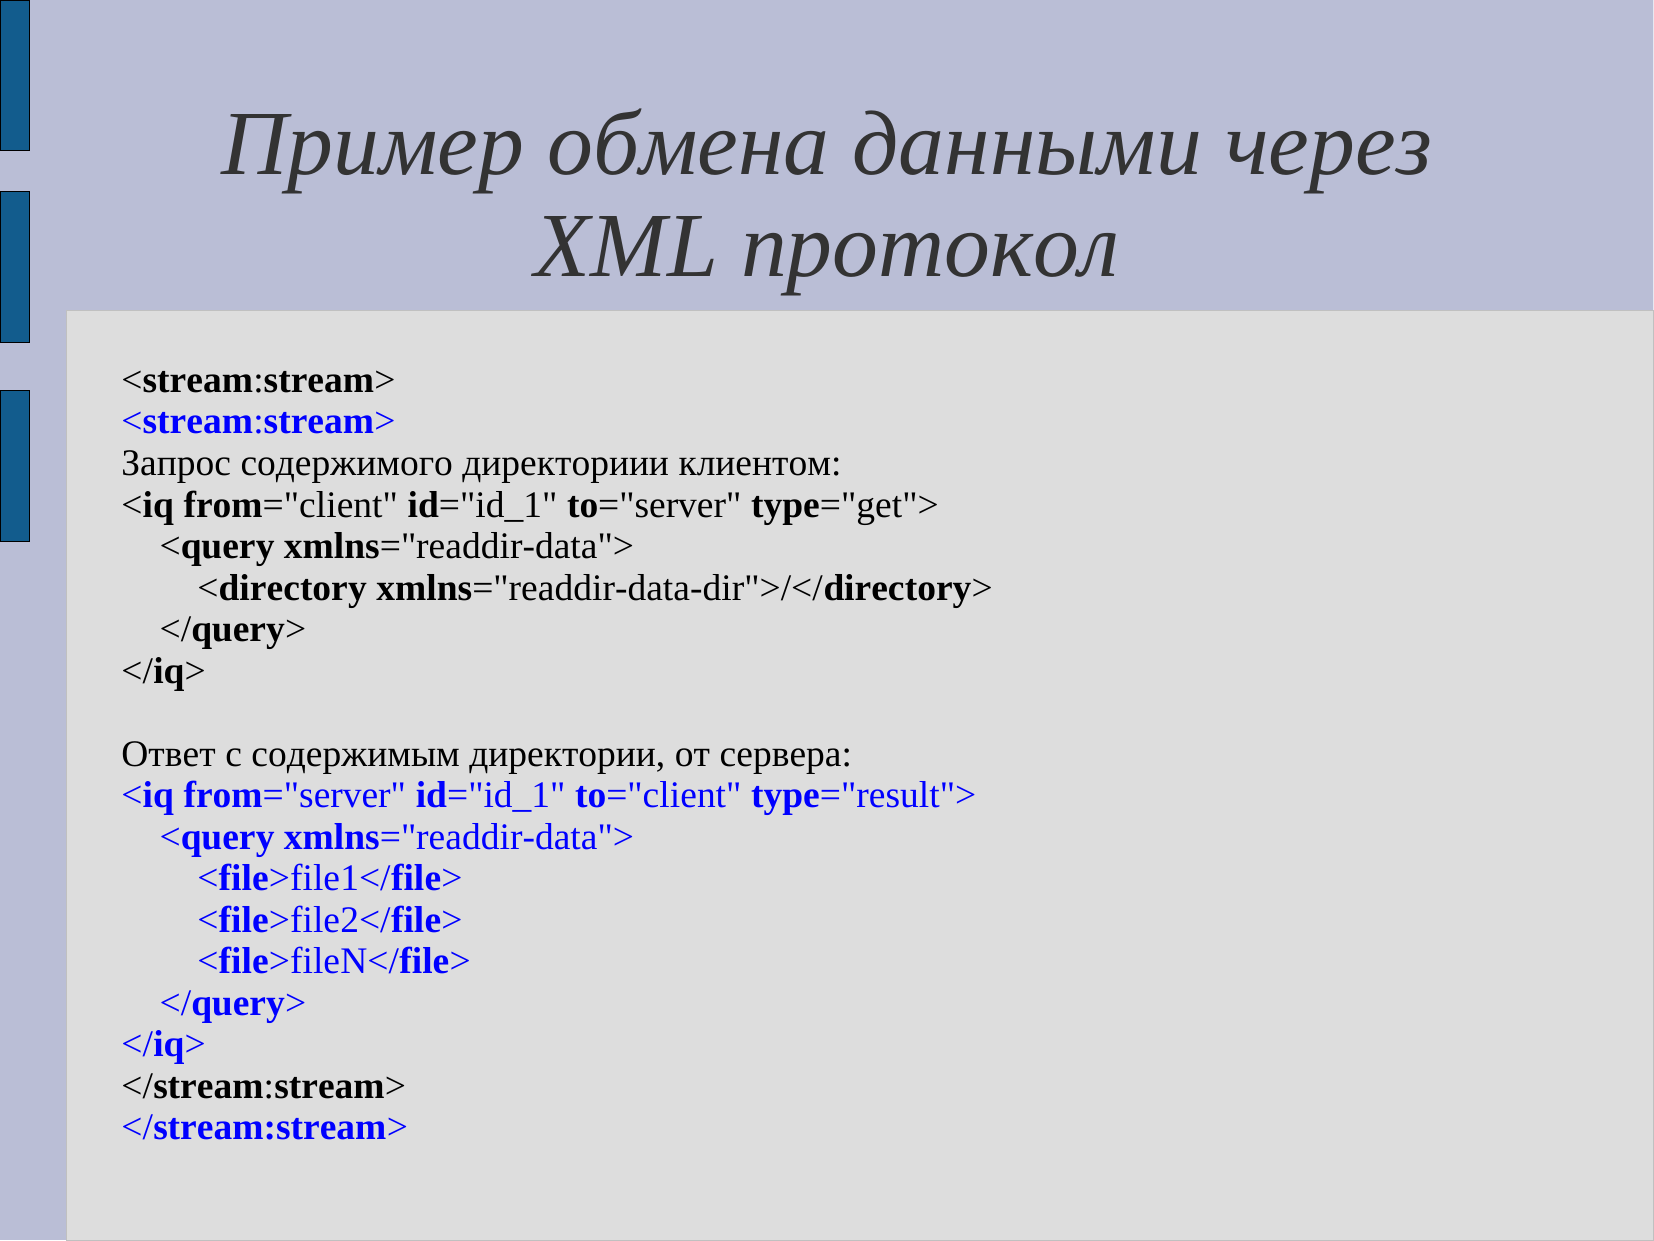

# Пример обмена данными через XML протокол
<stream:stream>
<stream:stream>
Запрос содержимого директориии клиентом:
<iq from="client" id="id_1" to="server" type="get">
 <query xmlns="readdir-data">
 <directory xmlns="readdir-data-dir">/</directory>
 </query>
</iq>
Ответ с содержимым директории, от сервера:
<iq from="server" id="id_1" to="client" type="result">
 <query xmlns="readdir-data">
 <file>file1</file>
 <file>file2</file>
 <file>fileN</file>
 </query>
</iq>
</stream:stream>
</stream:stream>